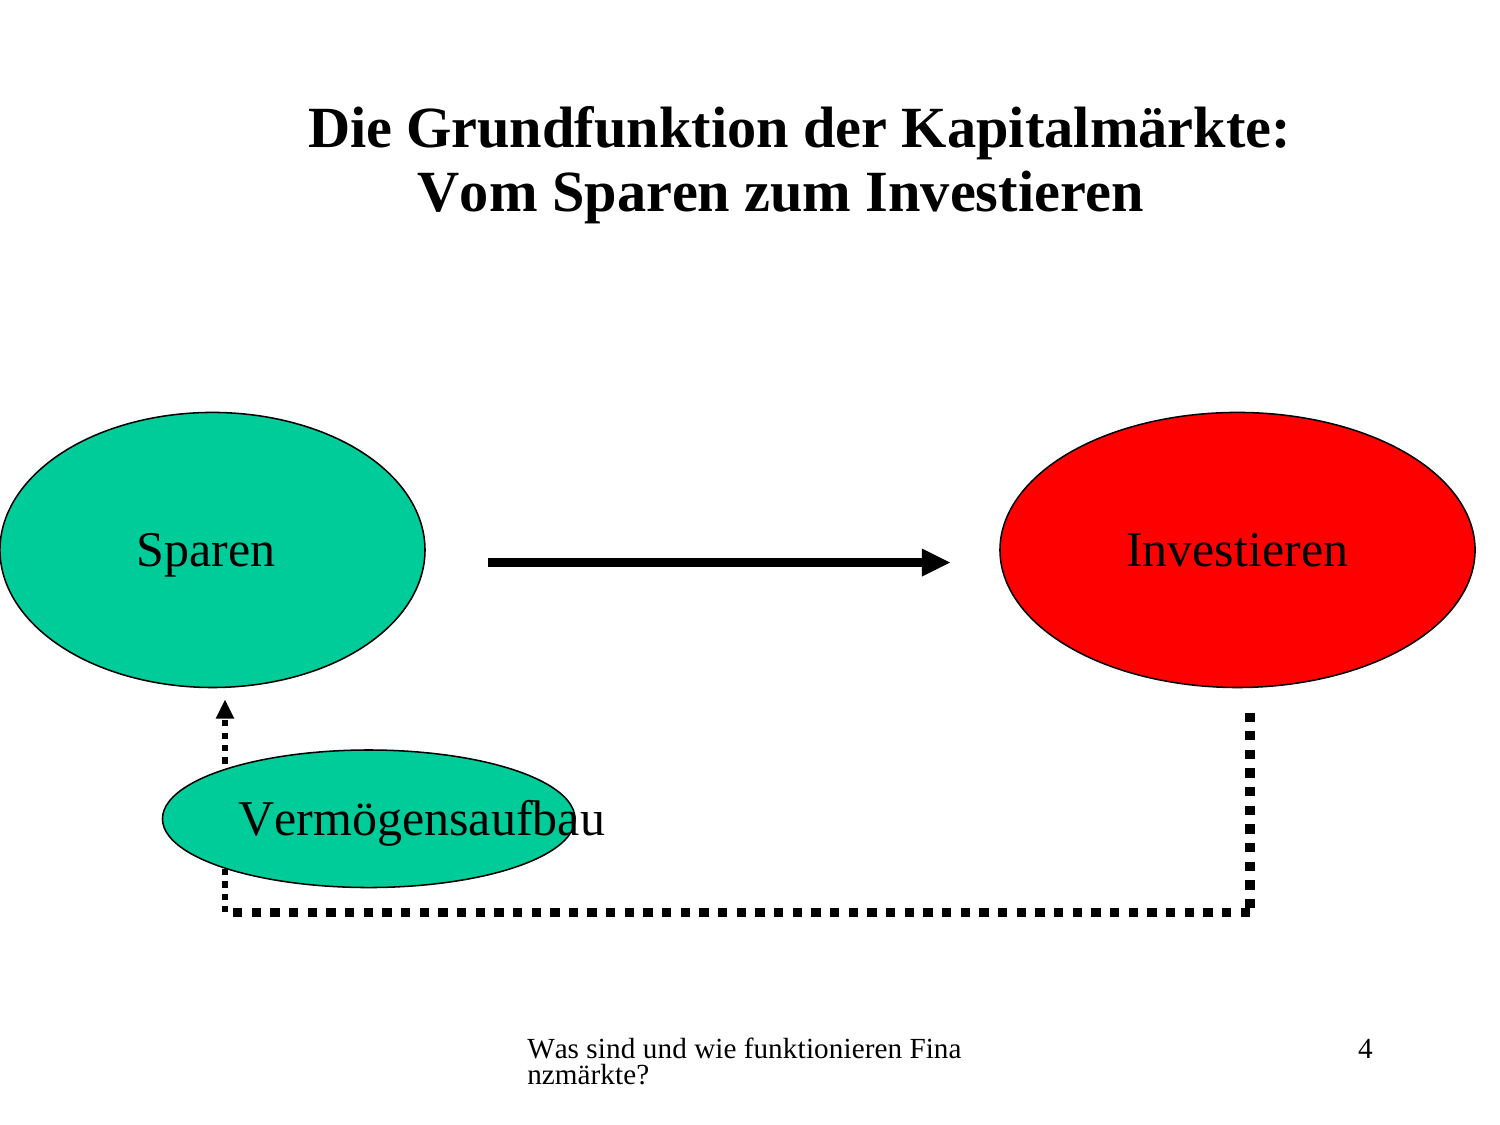

Die Grundfunktion der Kapitalmärkte: Vom Sparen zum Investieren
Sparen
Investieren
Vermögensaufbau
Was sind und wie funktionieren Finanzmärkte?
4